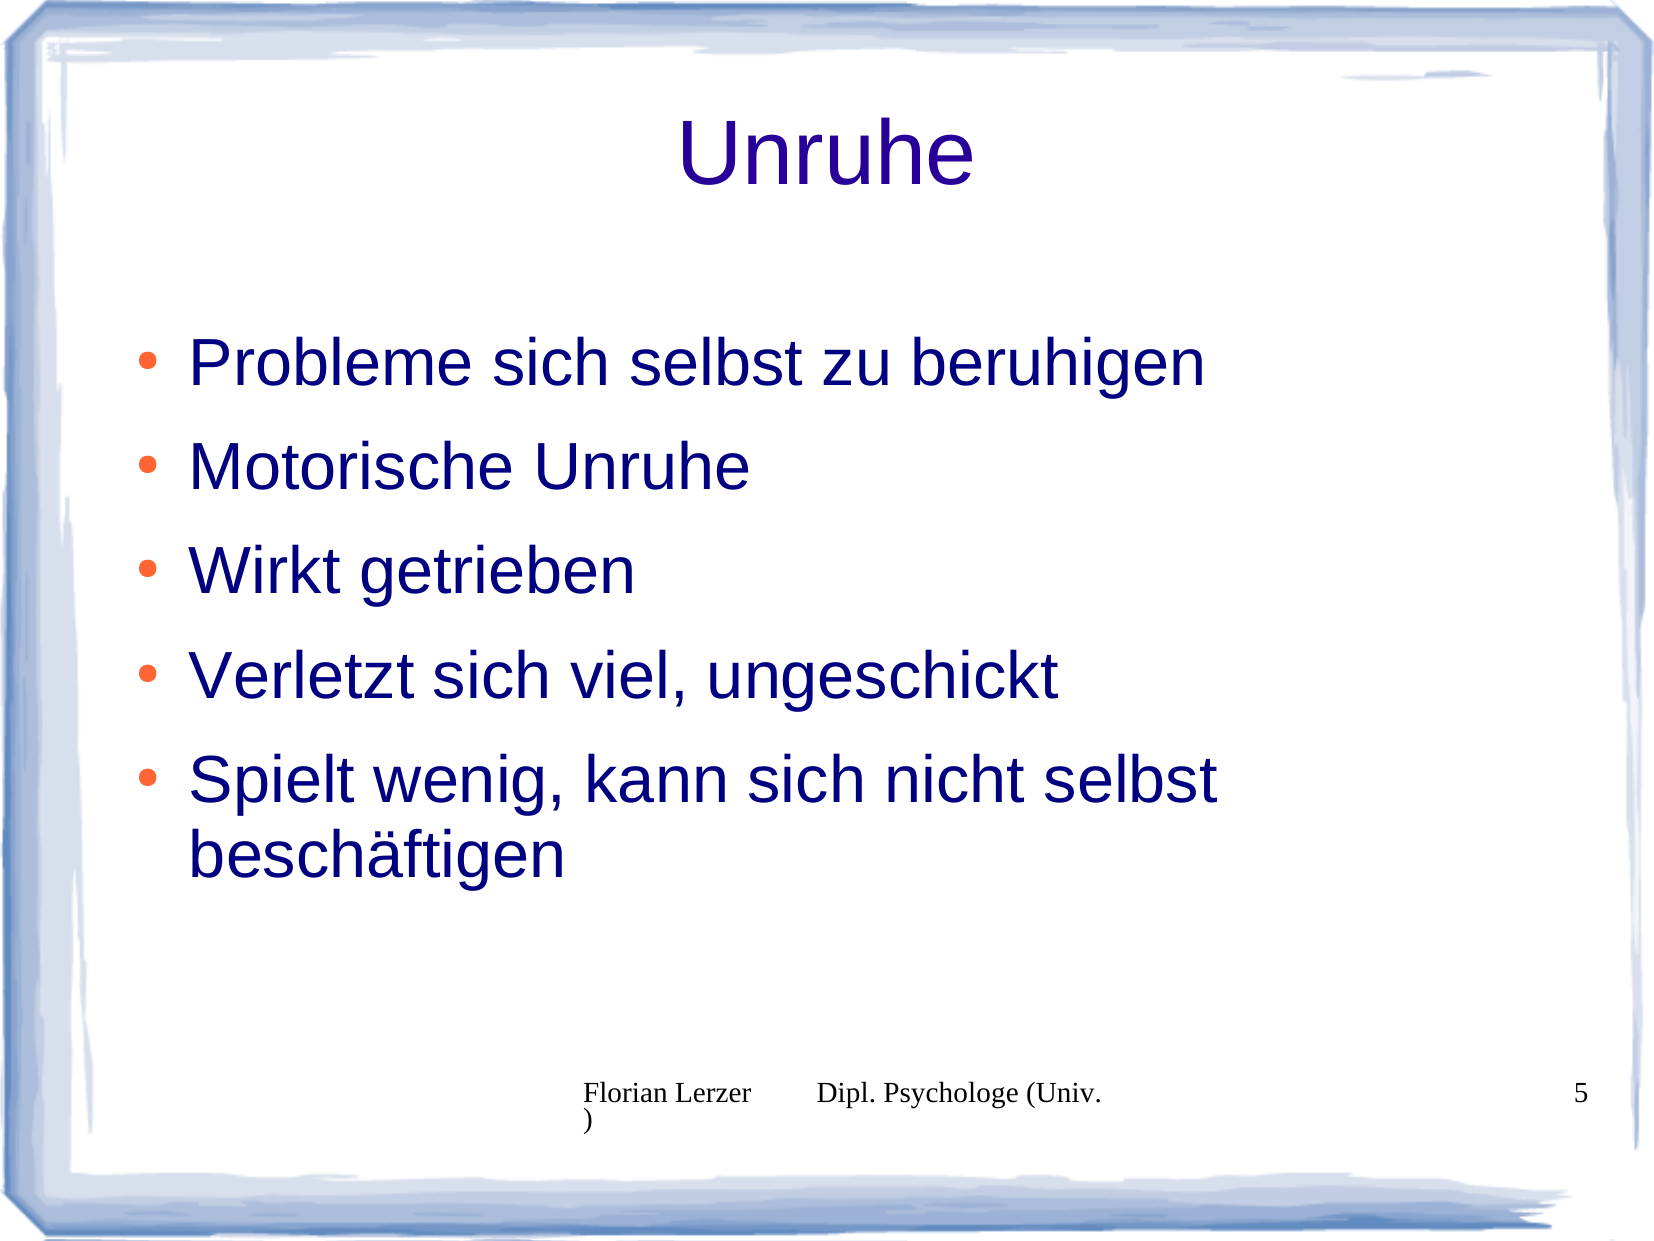

# Unruhe
Probleme sich selbst zu beruhigen
Motorische Unruhe
Wirkt getrieben
Verletzt sich viel, ungeschickt
Spielt wenig, kann sich nicht selbst beschäftigen
Florian Lerzer Dipl. Psychologe (Univ.)
5